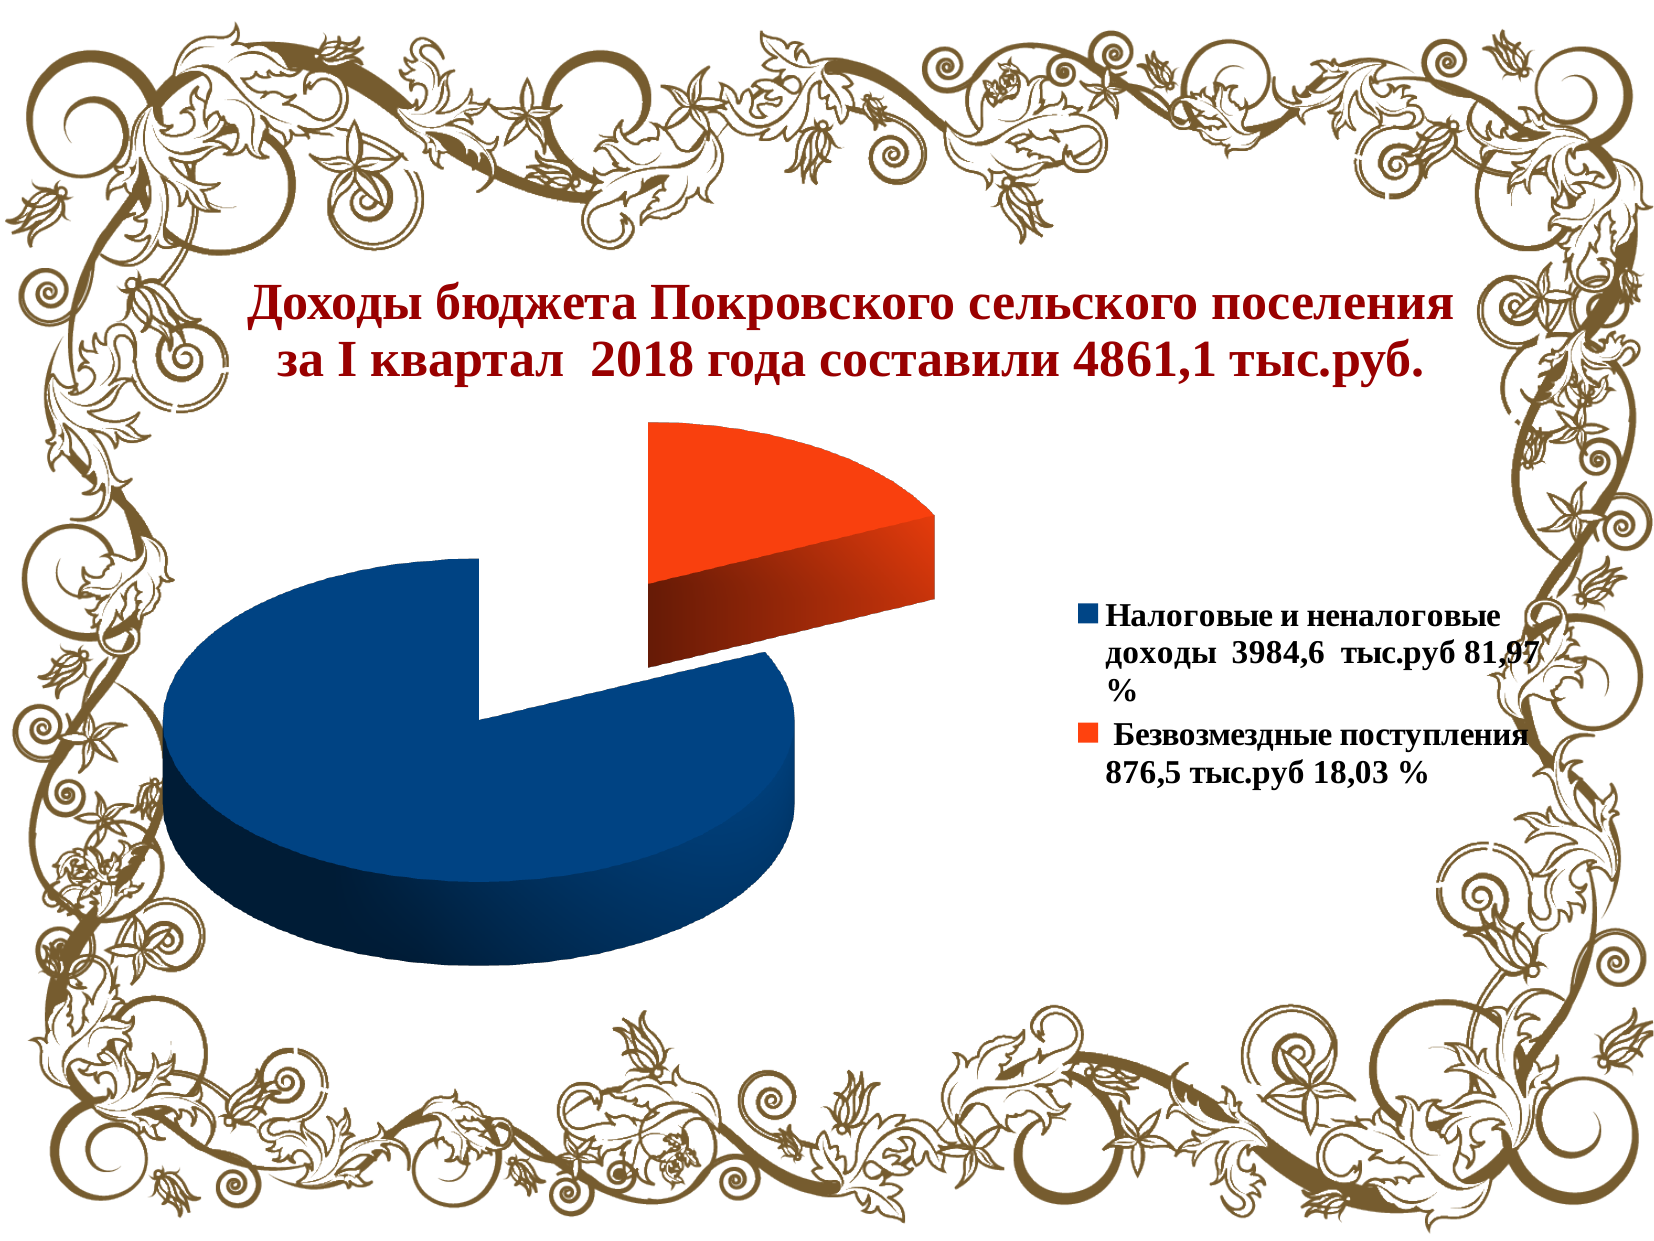

[unsupported chart]
Доходы бюджета Покровского сельского поселения за I квартал 2018 года составили 4861,1 тыс.руб.